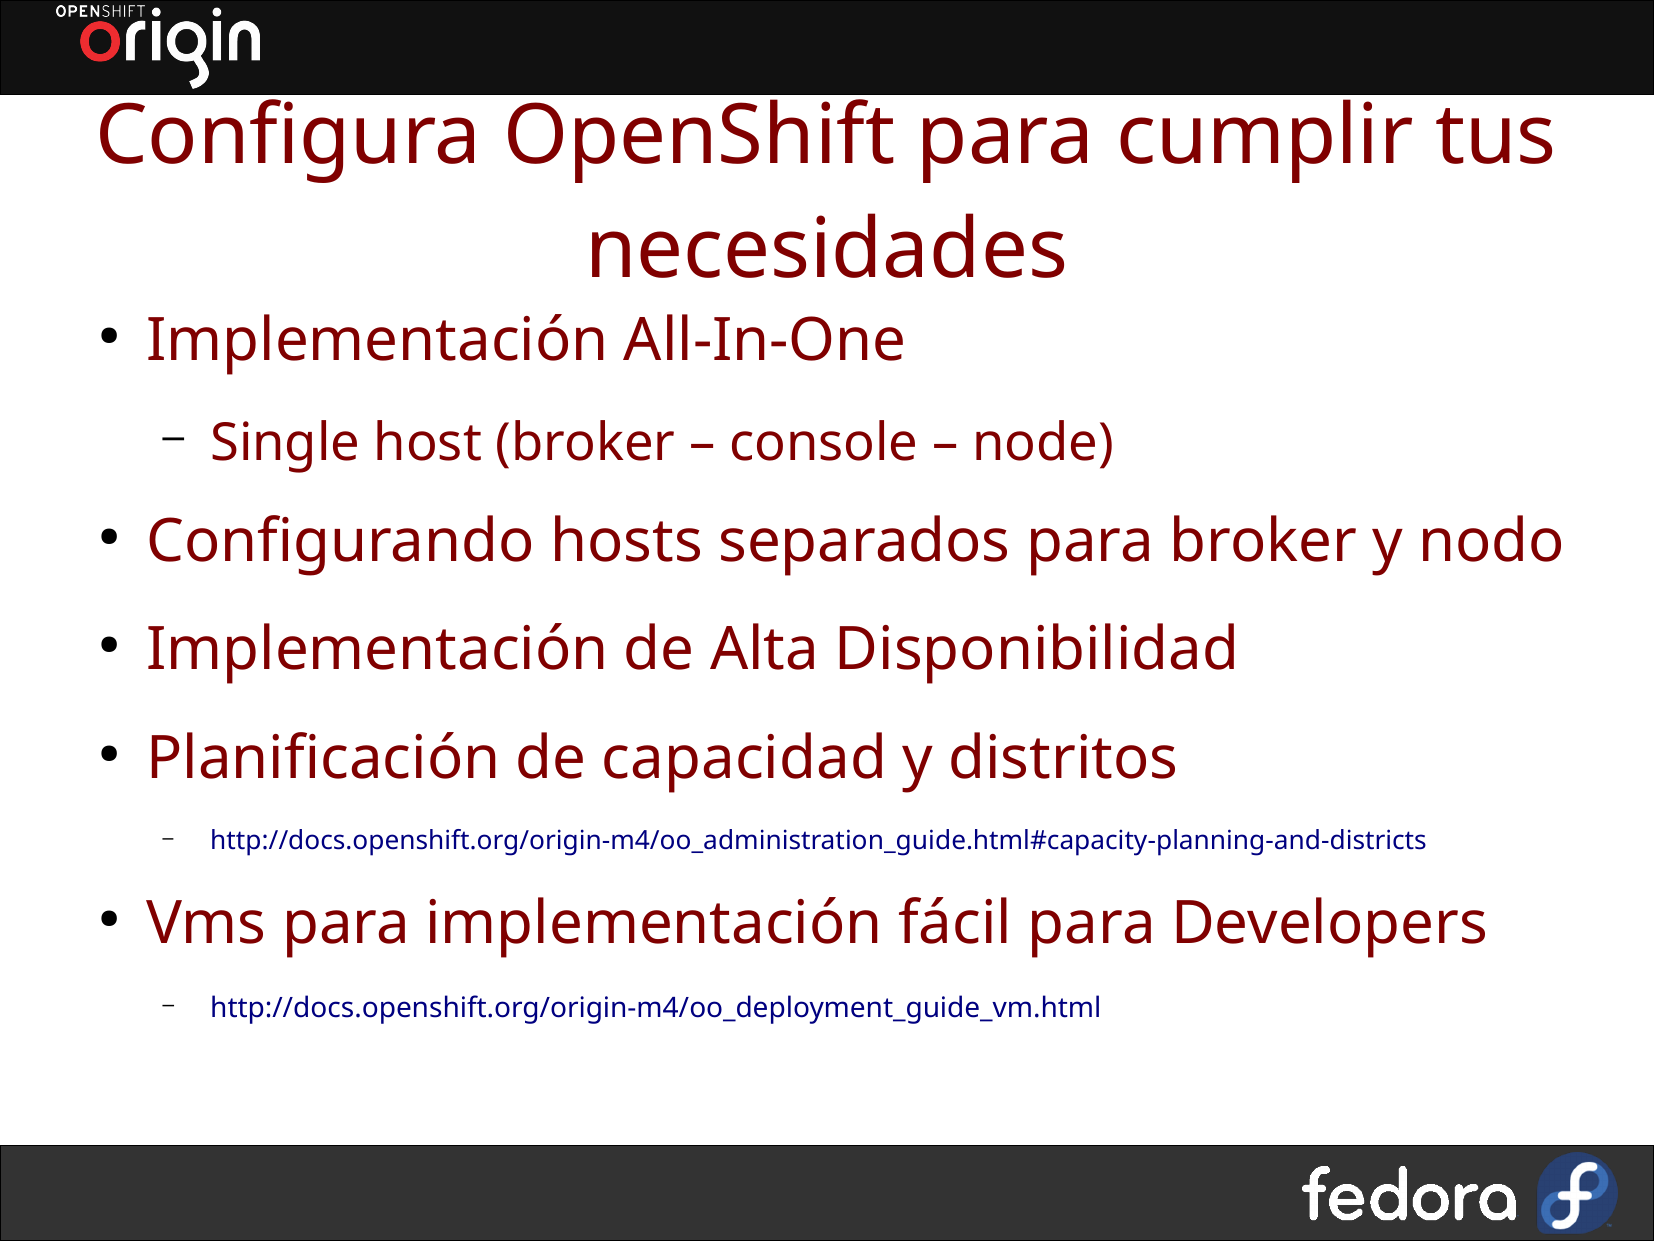

# Configura OpenShift para cumplir tus necesidades
Implementación All-In-One
Single host (broker – console – node)
Configurando hosts separados para broker y nodo
Implementación de Alta Disponibilidad
Planificación de capacidad y distritos
http://docs.openshift.org/origin-m4/oo_administration_guide.html#capacity-planning-and-districts
Vms para implementación fácil para Developers
http://docs.openshift.org/origin-m4/oo_deployment_guide_vm.html